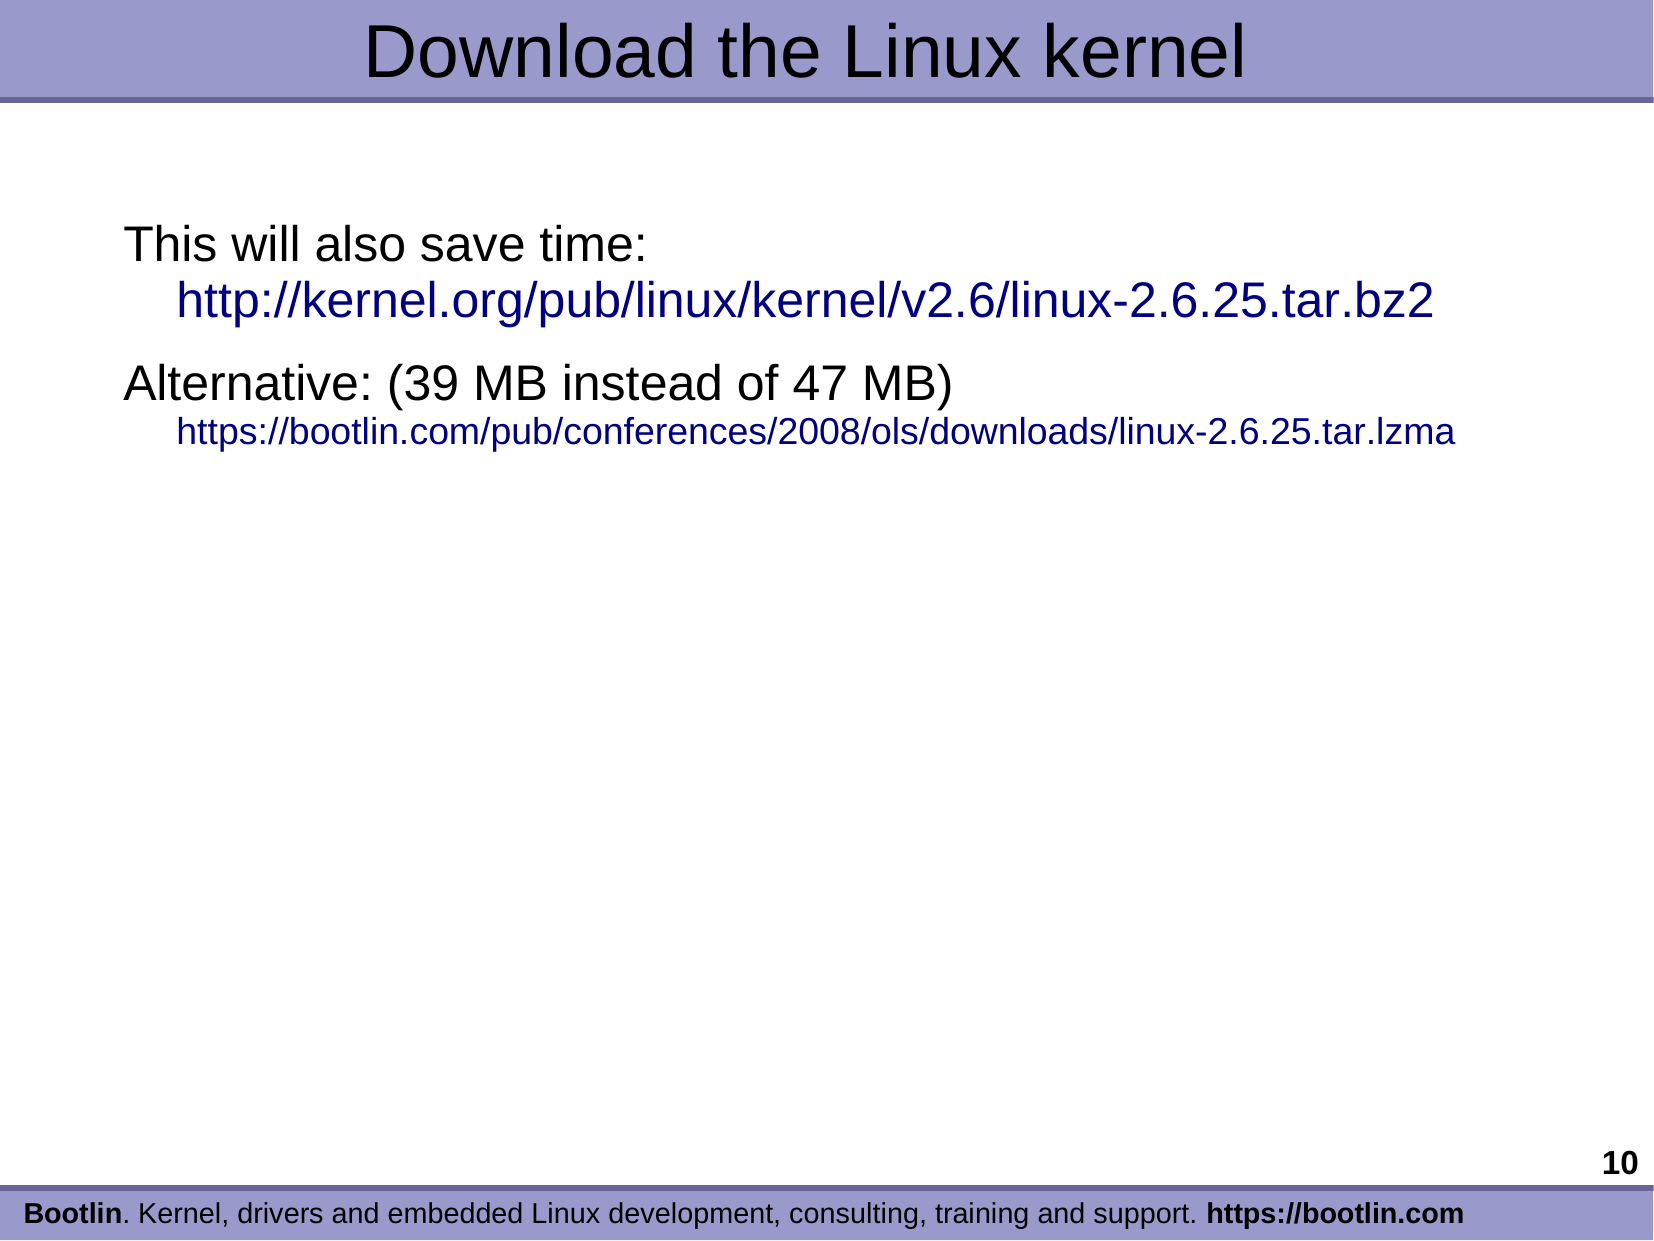

# Download the Linux kernel
This will also save time:
http://kernel.org/pub/linux/kernel/v2.6/linux-2.6.25.tar.bz2
Alternative: (39 MB instead of 47 MB)
https://bootlin.com/pub/conferences/2008/ols/downloads/linux-2.6.25.tar.lzma